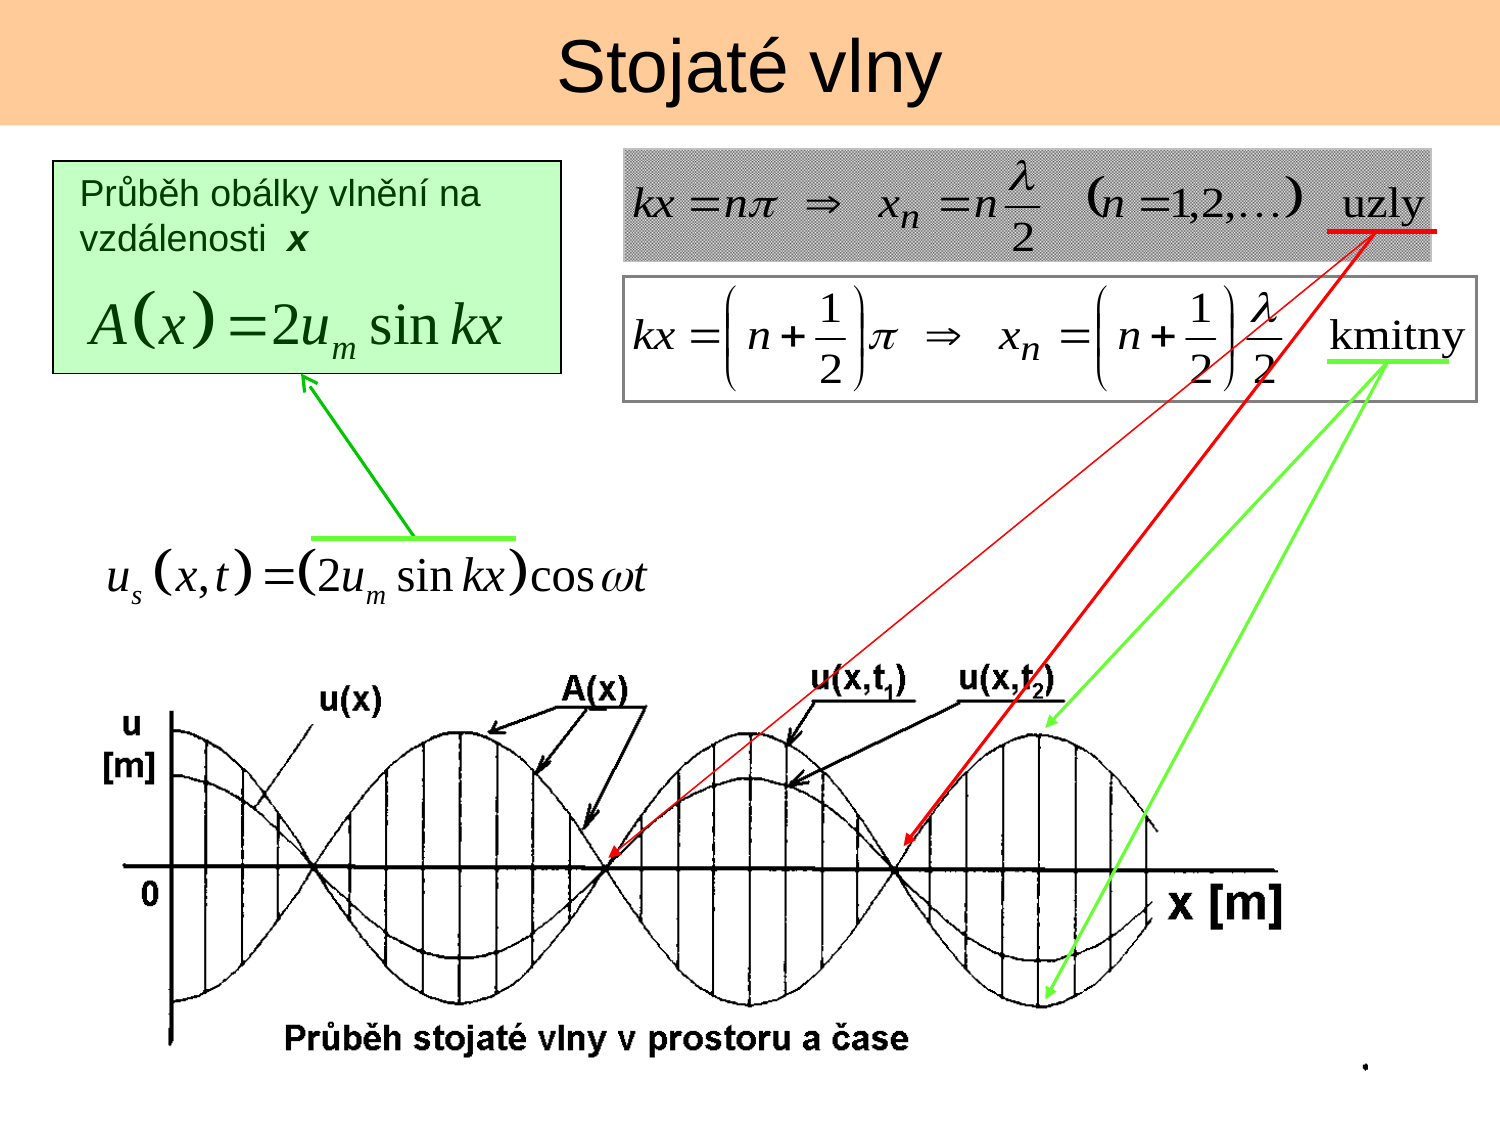

Stojaté vlny
Průběh obálky vlnění na vzdálenosti x